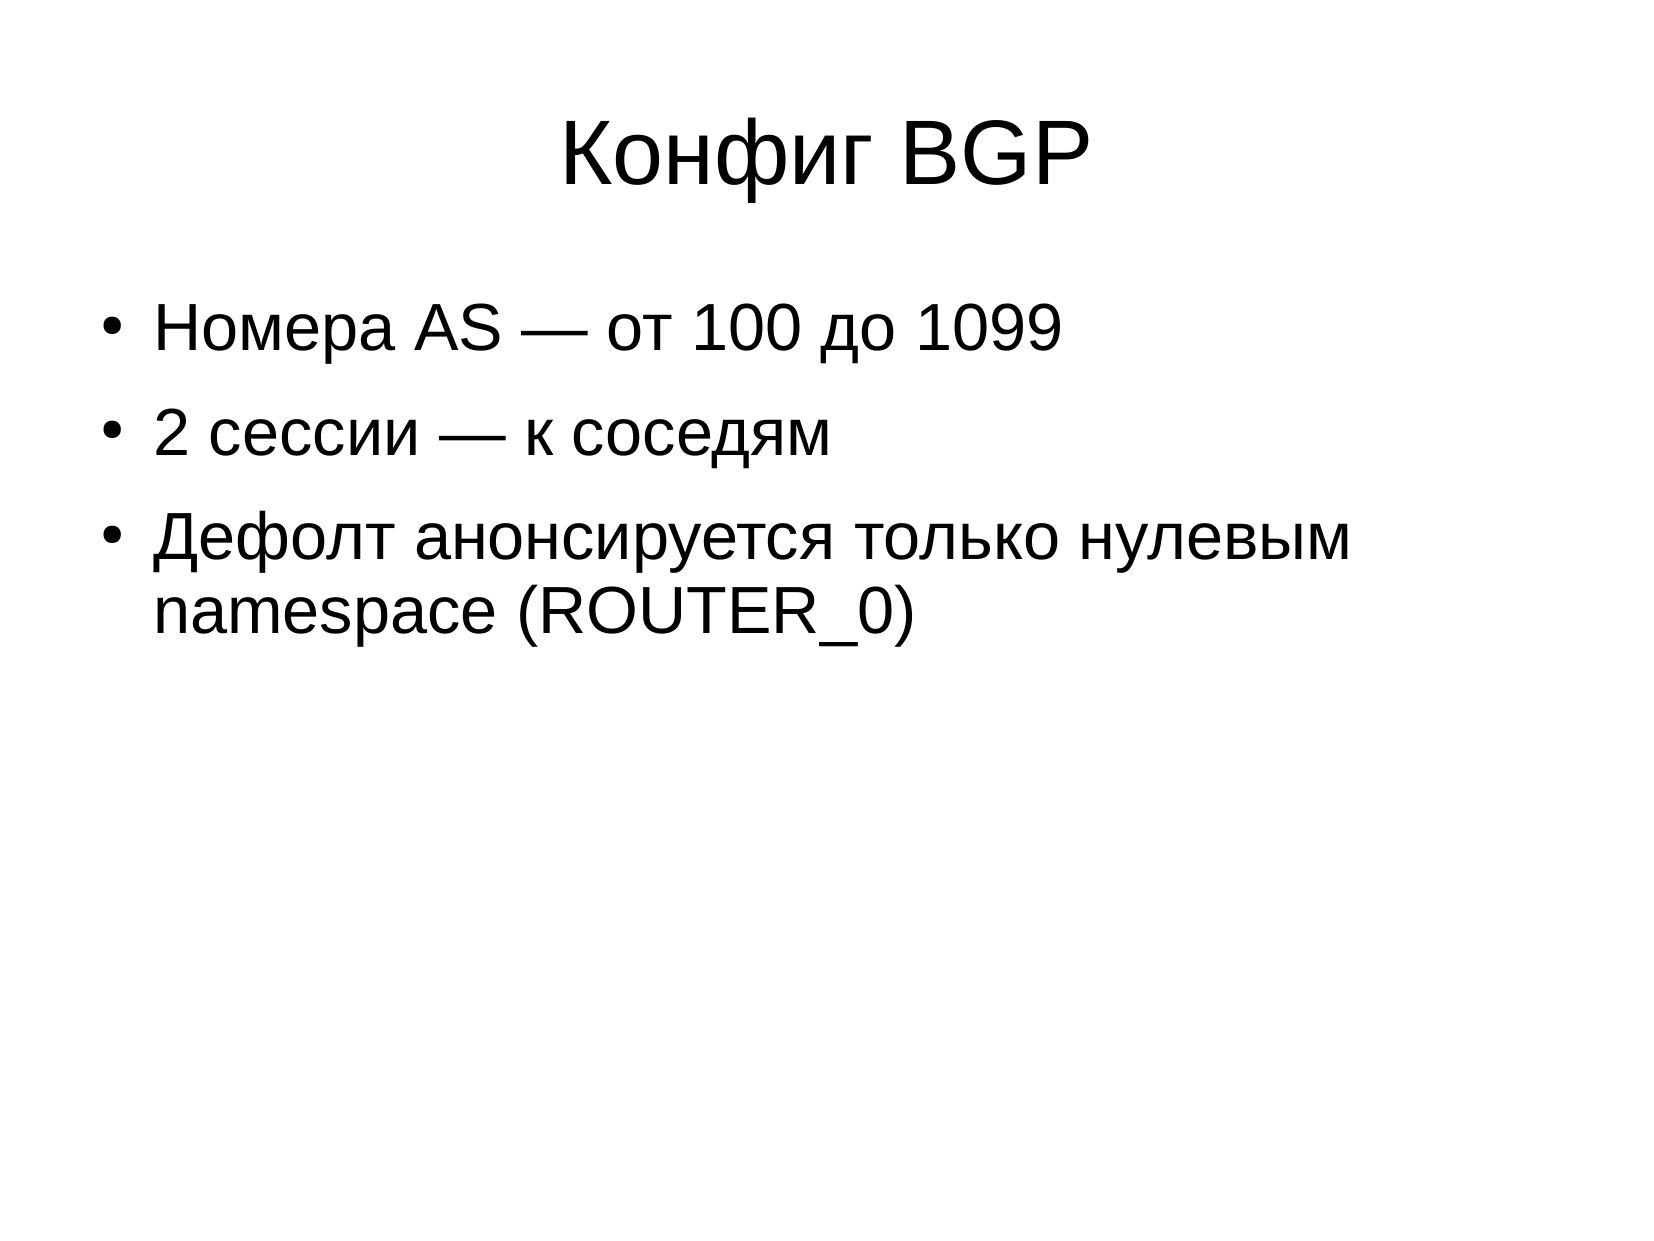

# Конфиг BGP
Номера AS — от 100 до 1099
2 сессии — к соседям
Дефолт анонсируется только нулевым namespace (ROUTER_0)